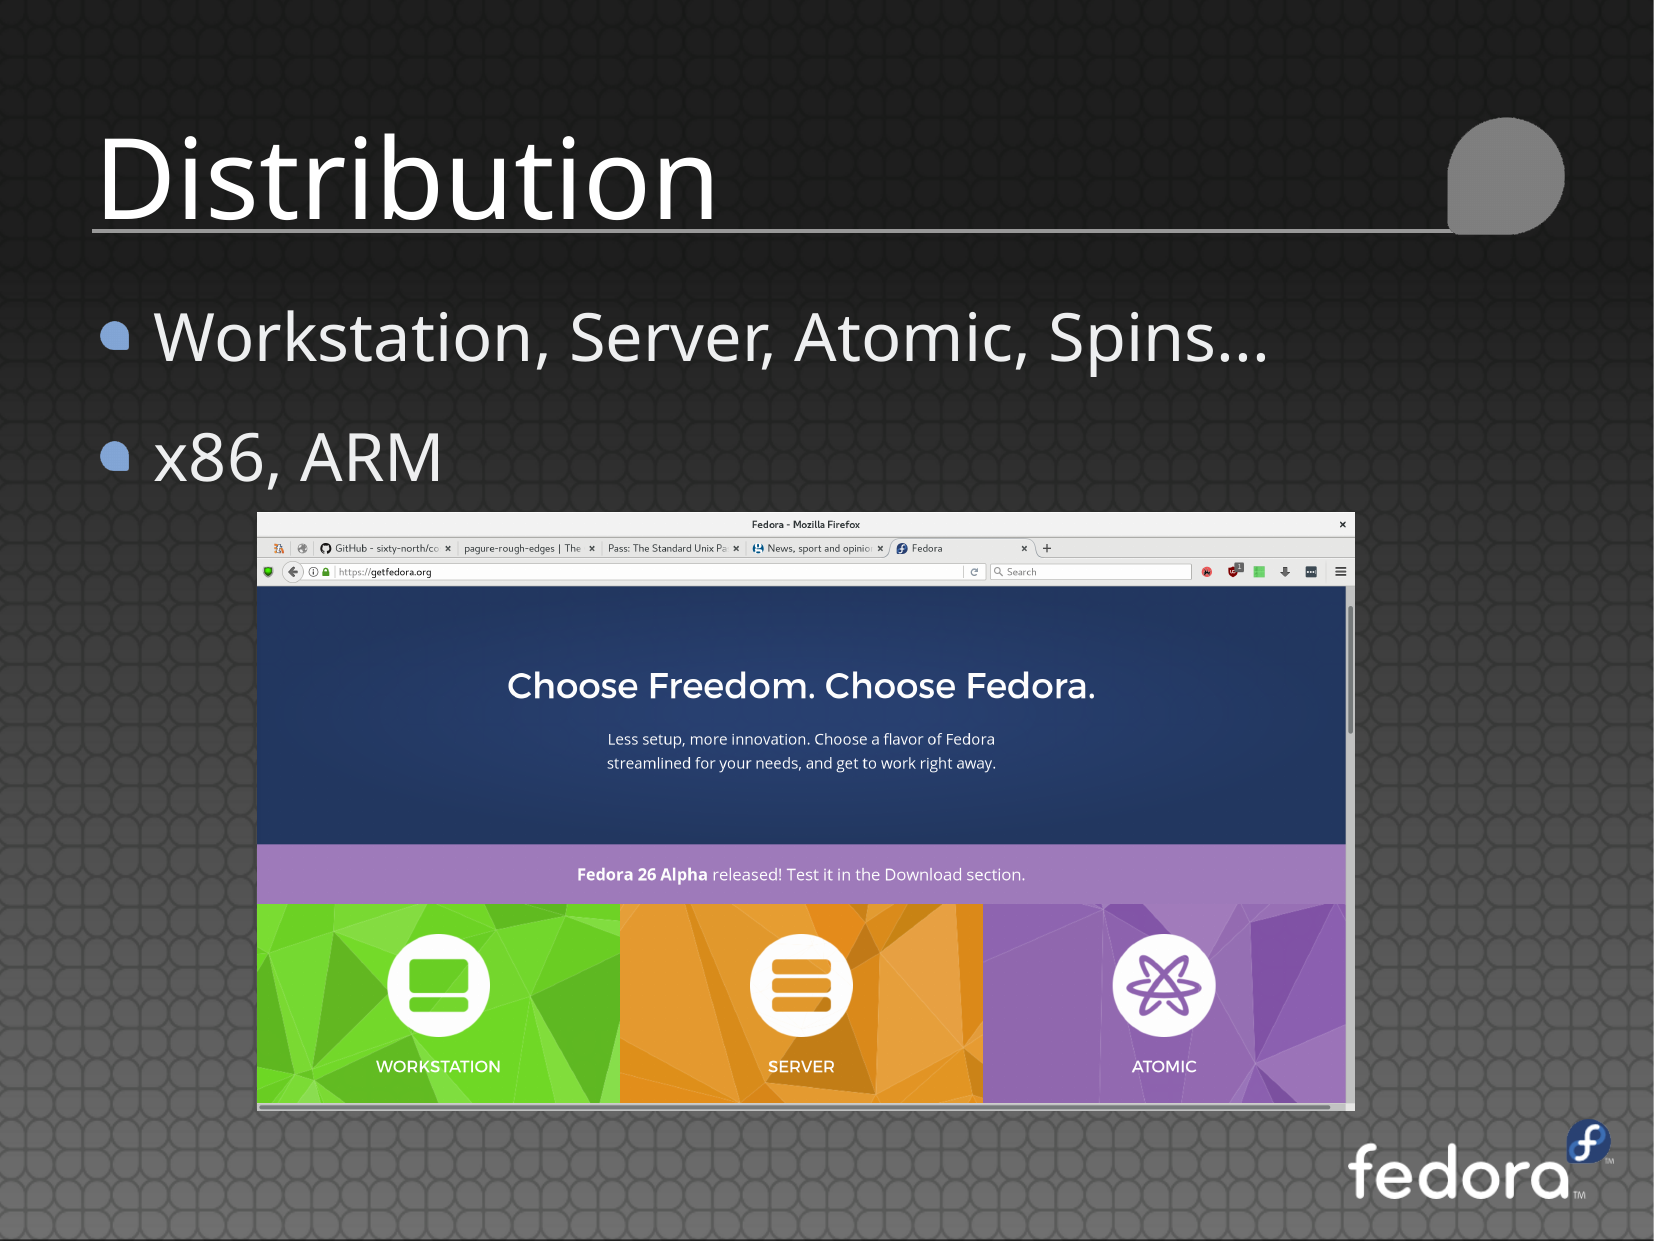

Distribution
# Workstation, Server, Atomic, Spins...
x86, ARM